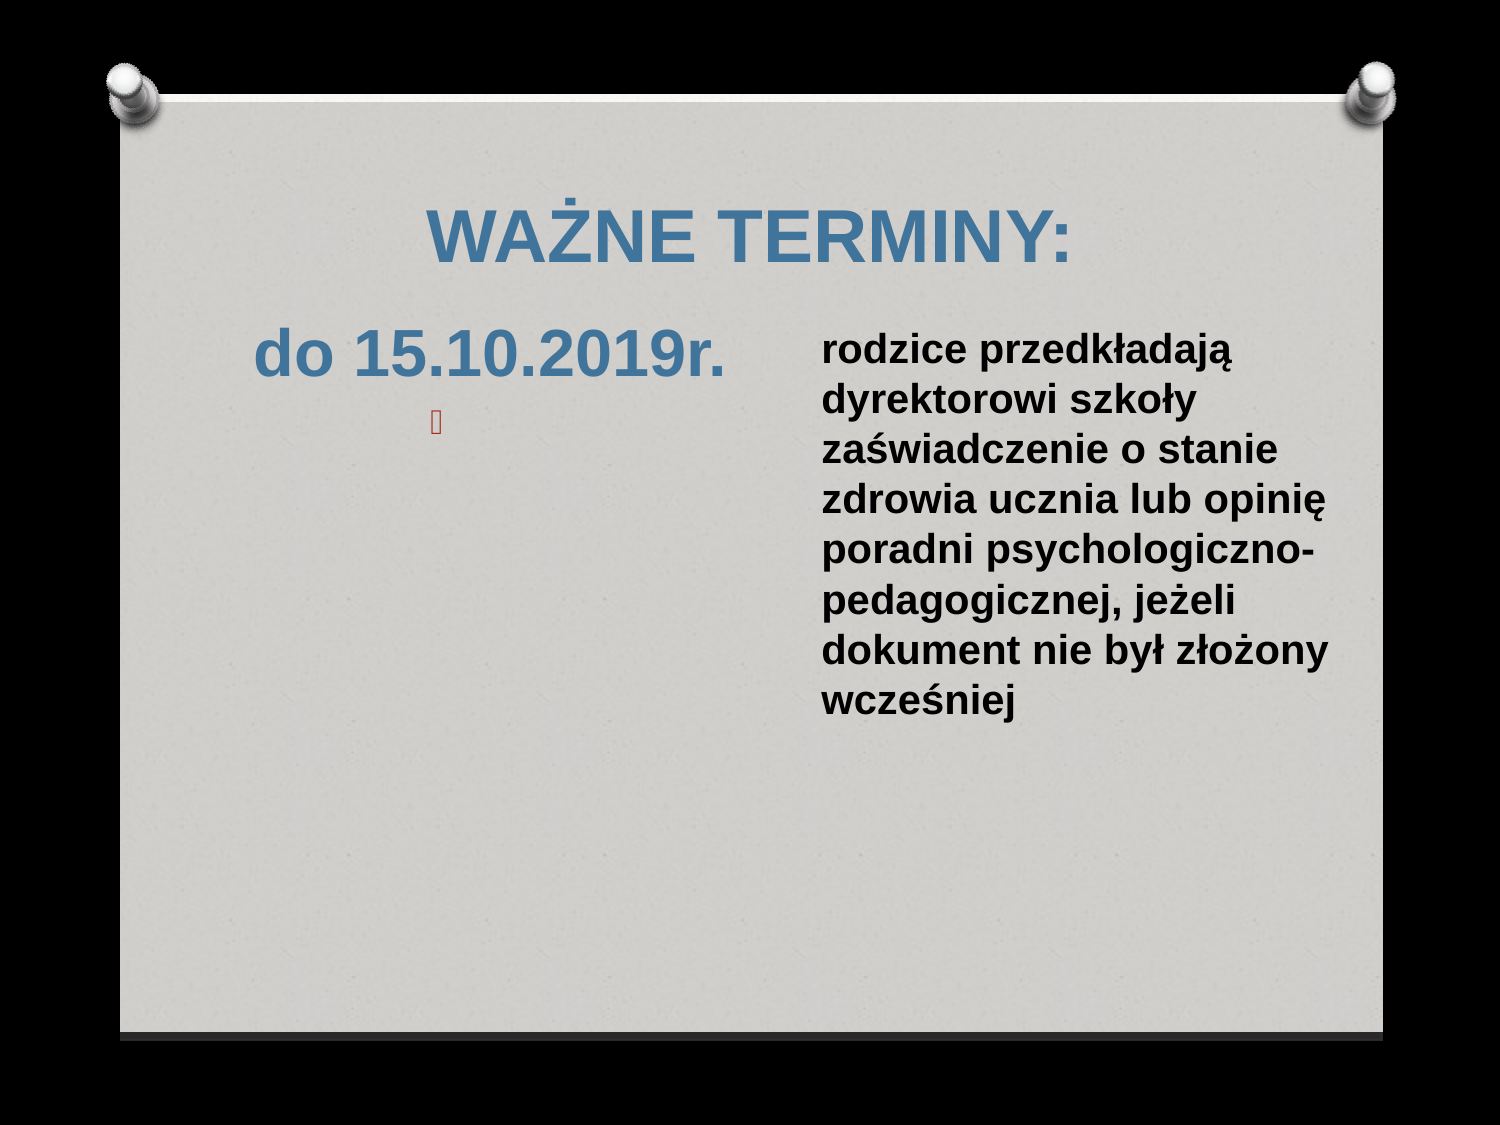

# WAŻNE TERMINY:
do 15.10.2019r.
rodzice przedkładają dyrektorowi szkoły zaświadczenie o stanie zdrowia ucznia lub opinię poradni psychologiczno-pedagogicznej, jeżeli dokument nie był złożony wcześniej